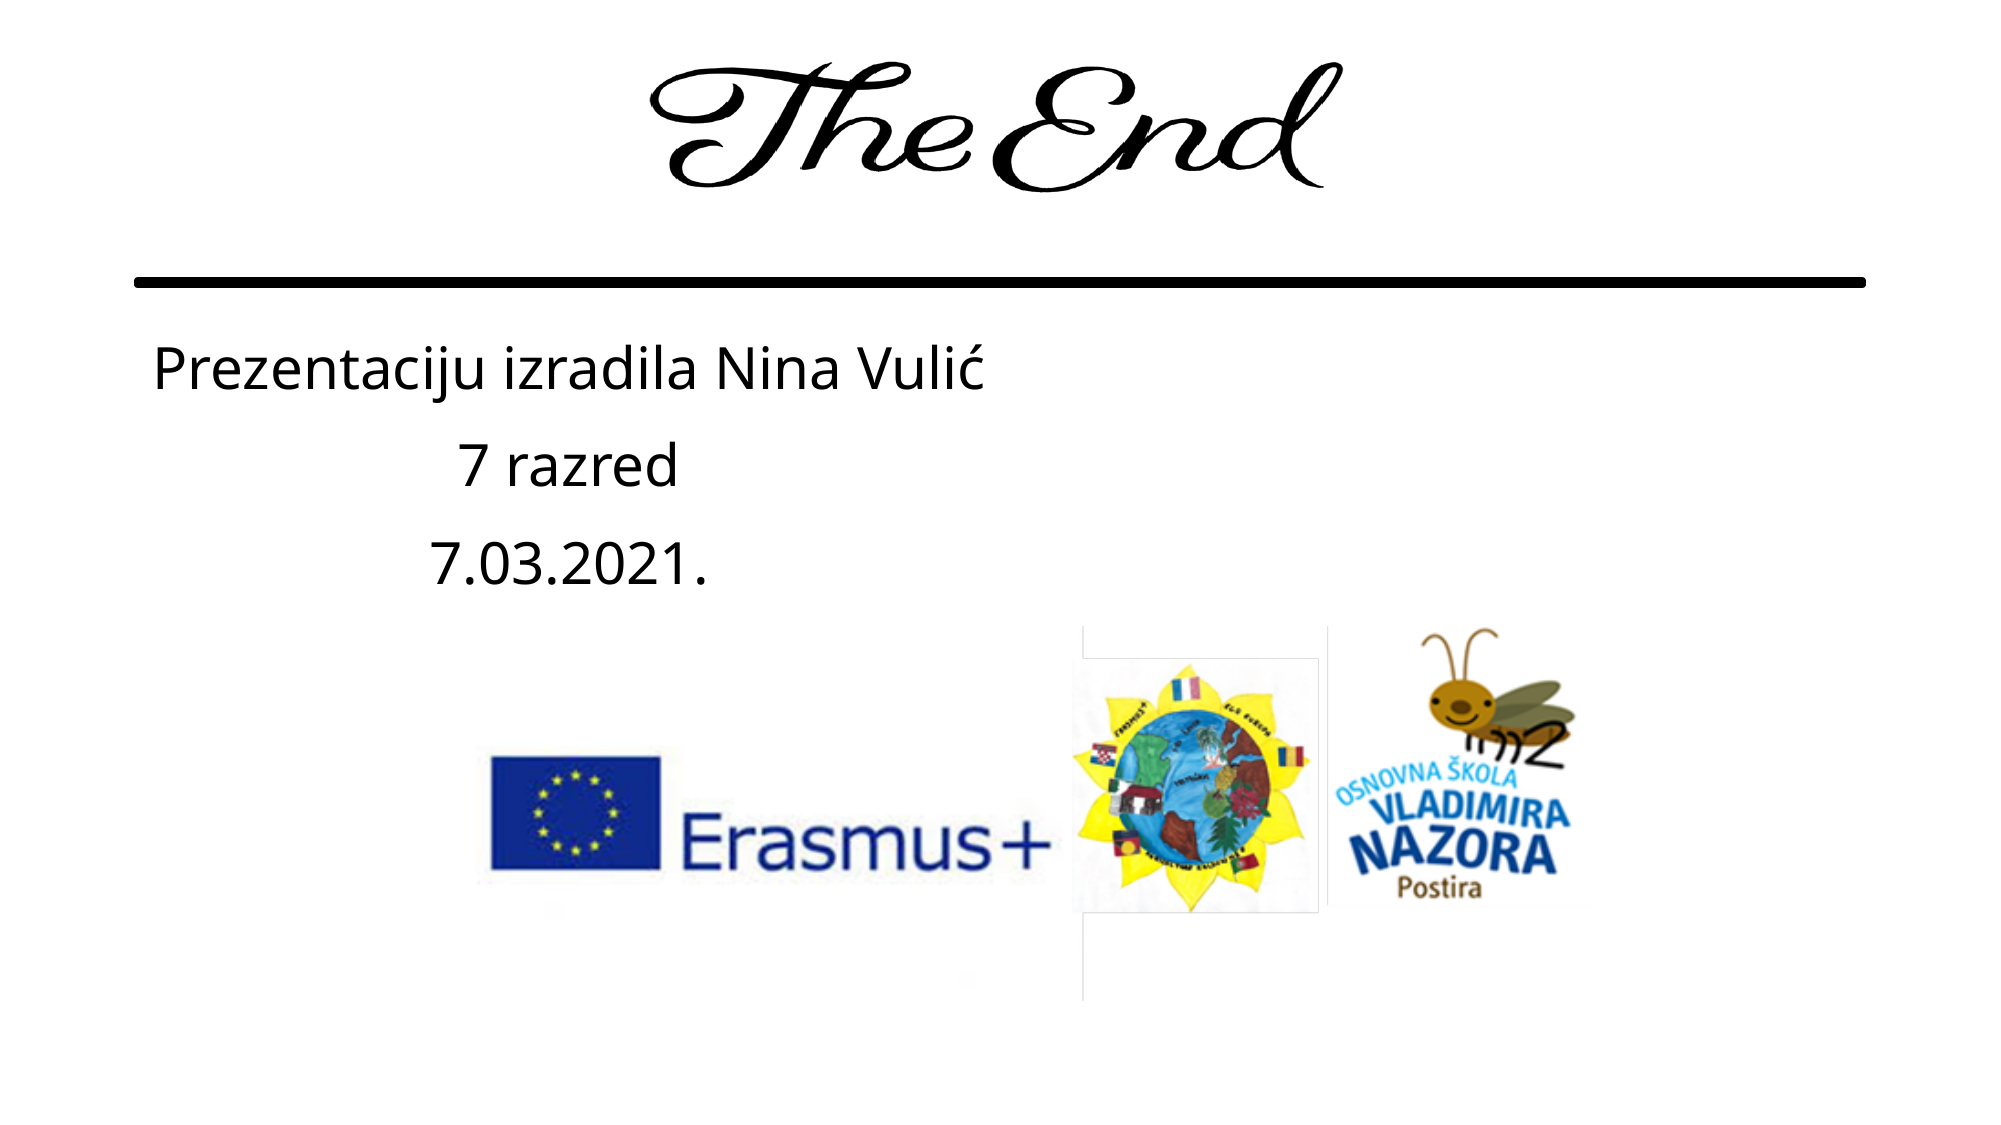

# Prezentaciju izradila Nina Vulić
7 razred
7.03.2021.